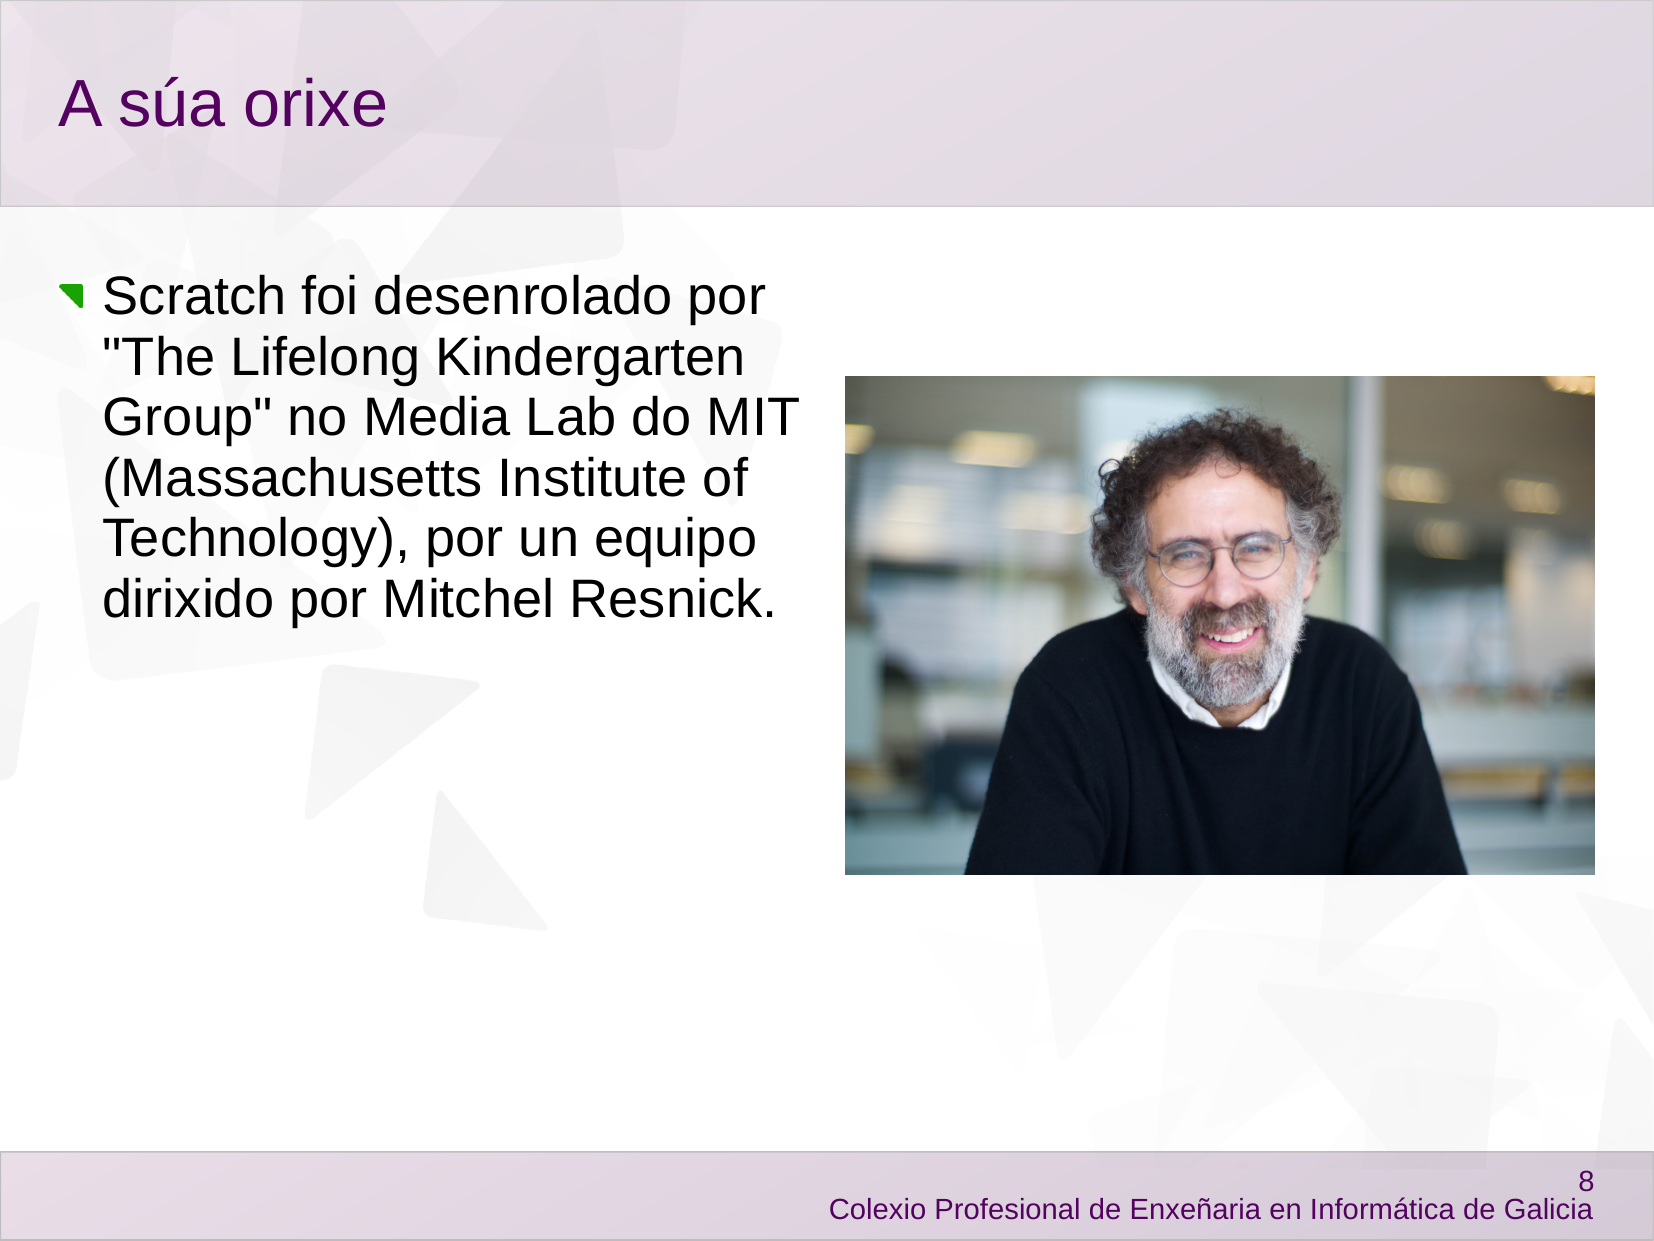

# A súa orixe
Scratch foi desenrolado por "The Lifelong Kindergarten Group" no Media Lab do MIT (Massachusetts Institute of Technology), por un equipo dirixido por Mitchel Resnick.
8
Colexio Profesional de Enxeñaria en Informática de Galicia